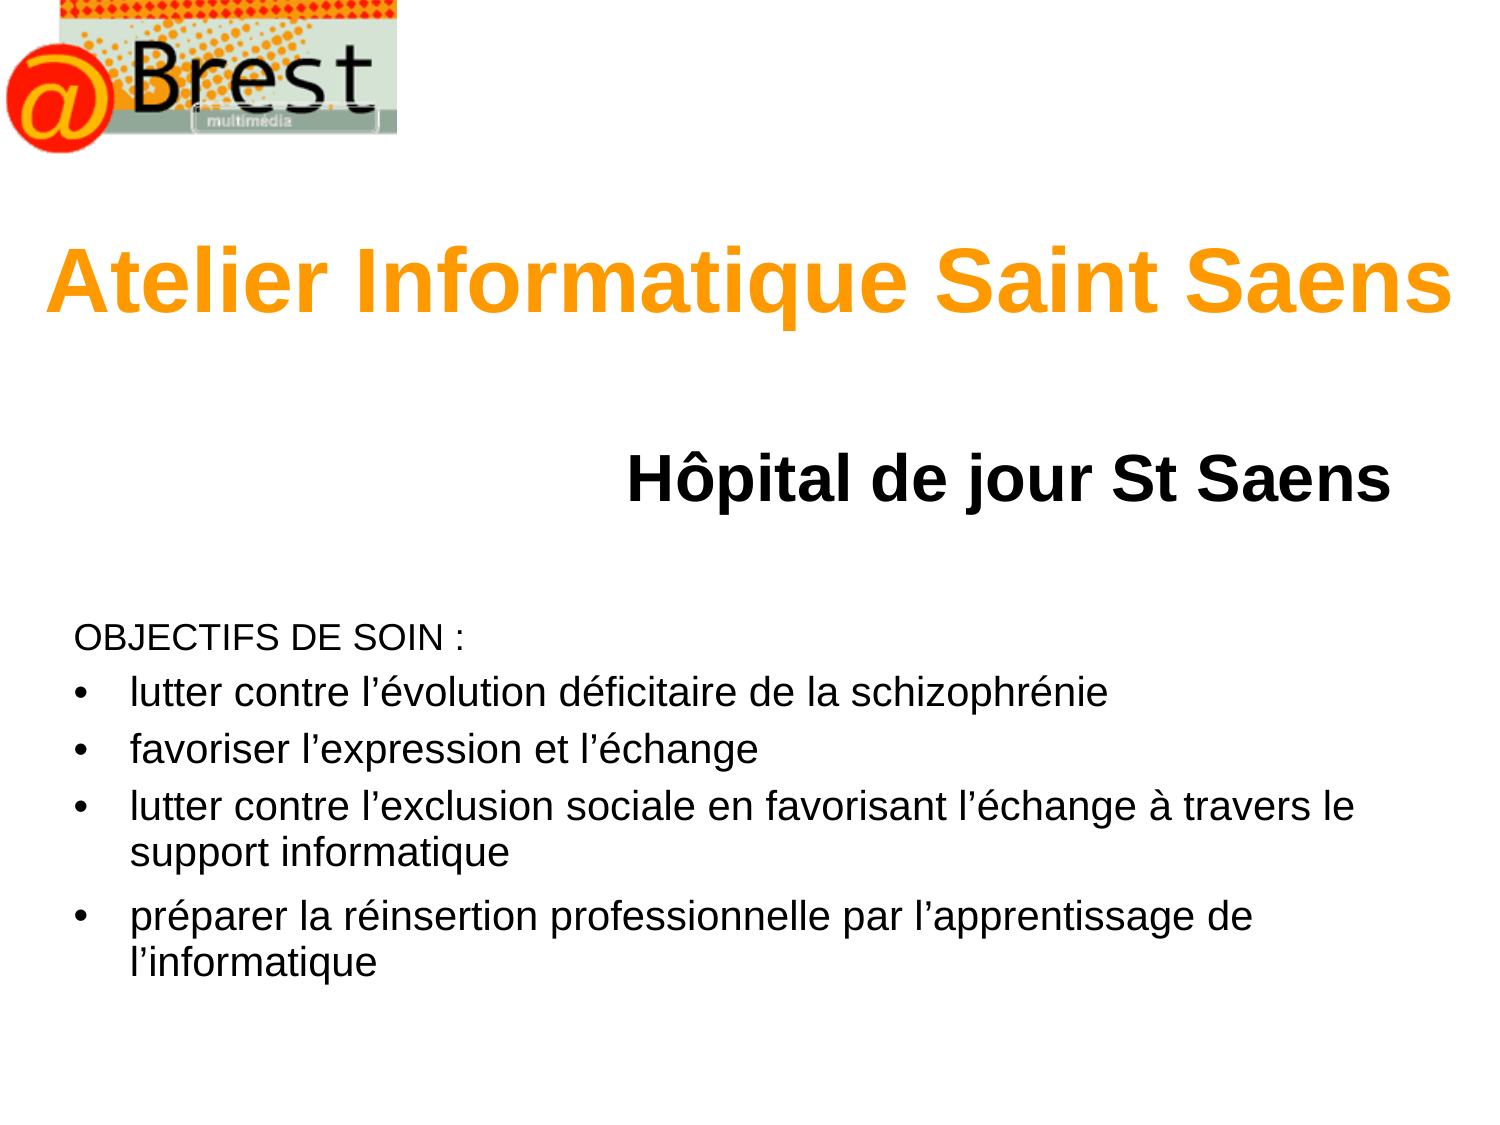

# Atelier Informatique Saint Saens
Hôpital de jour St Saens
OBJECTIFS DE SOIN :
lutter contre l’évolution déficitaire de la schizophrénie
favoriser l’expression et l’échange
lutter contre l’exclusion sociale en favorisant l’échange à travers le support informatique
préparer la réinsertion professionnelle par l’apprentissage de l’informatique